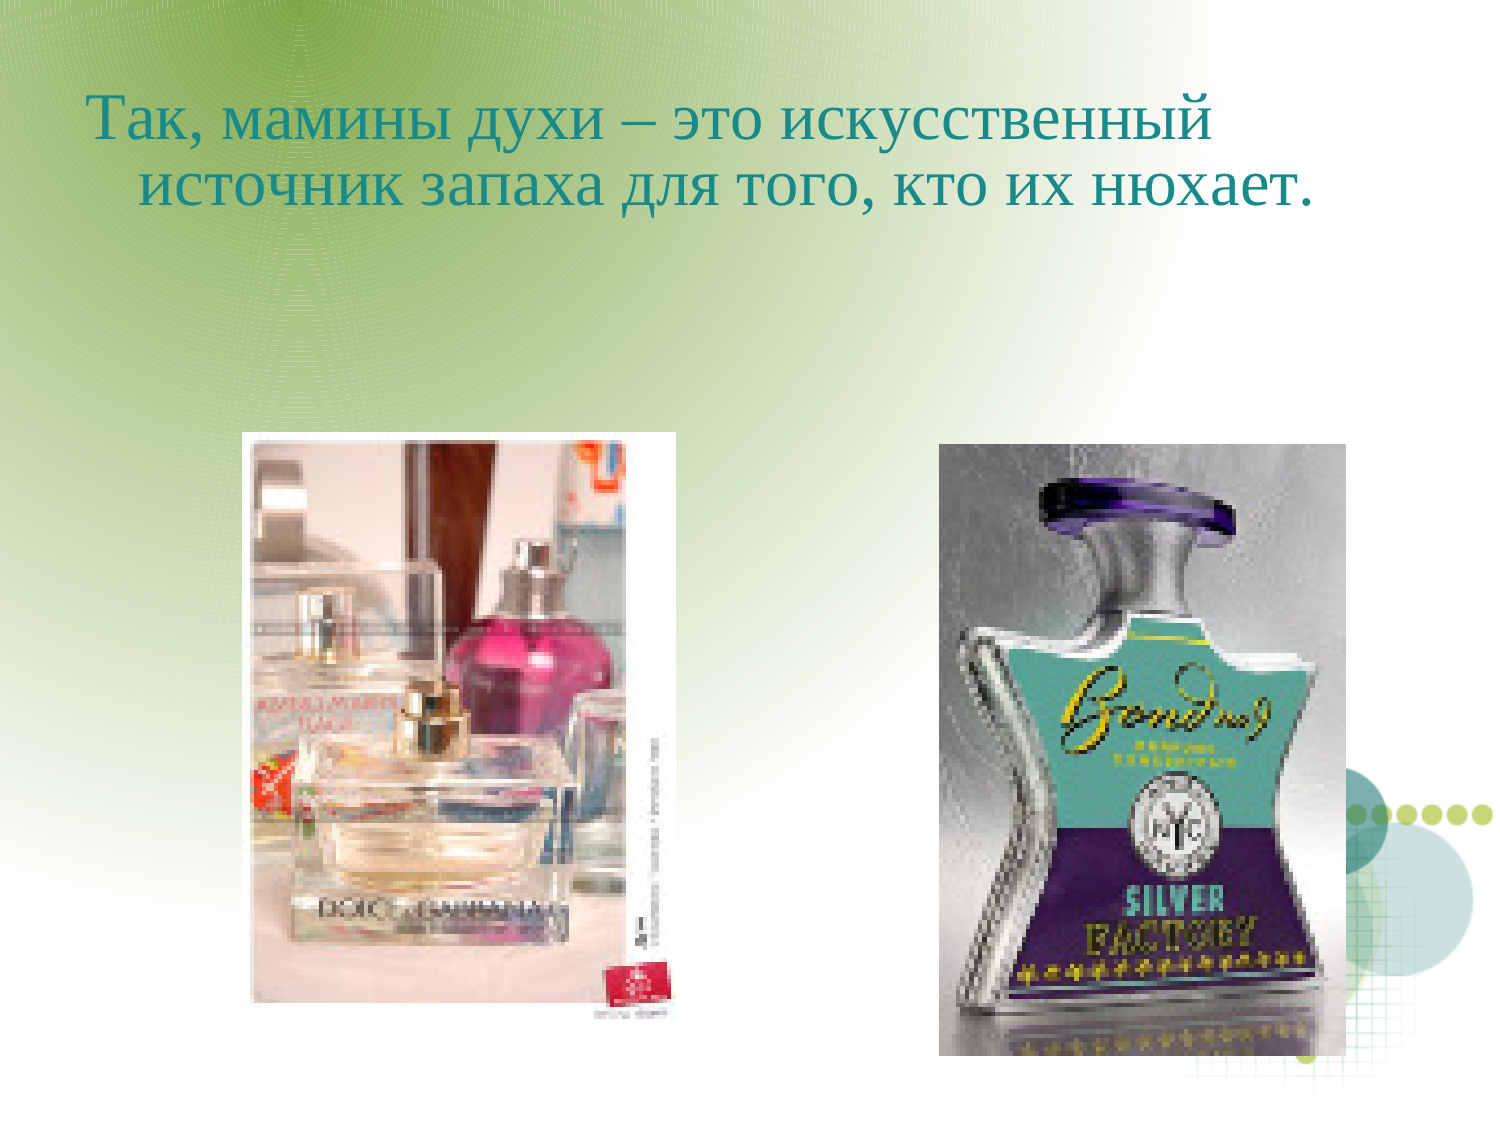

#
Так, мамины духи – это искусственный источник запаха для того, кто их нюхает.